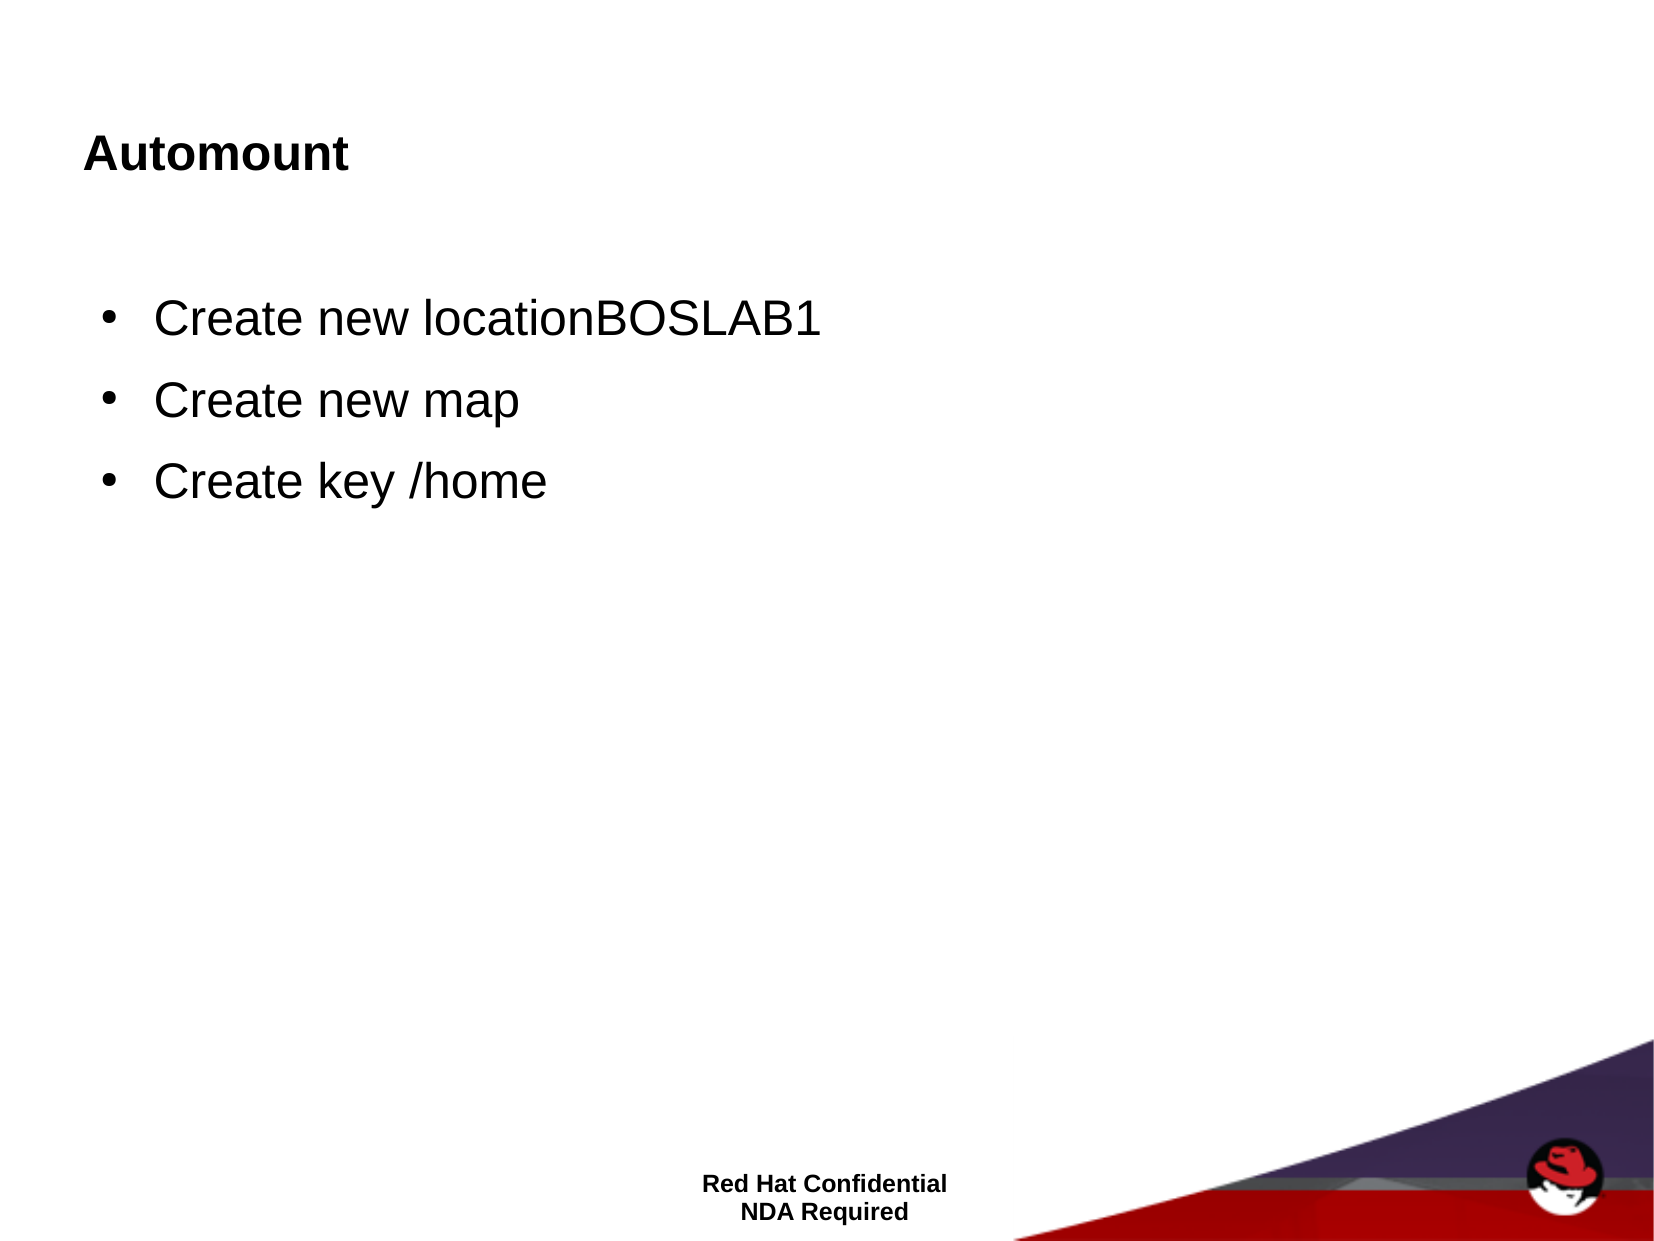

# Automount
Create new locationBOSLAB1
Create new map
Create key /home